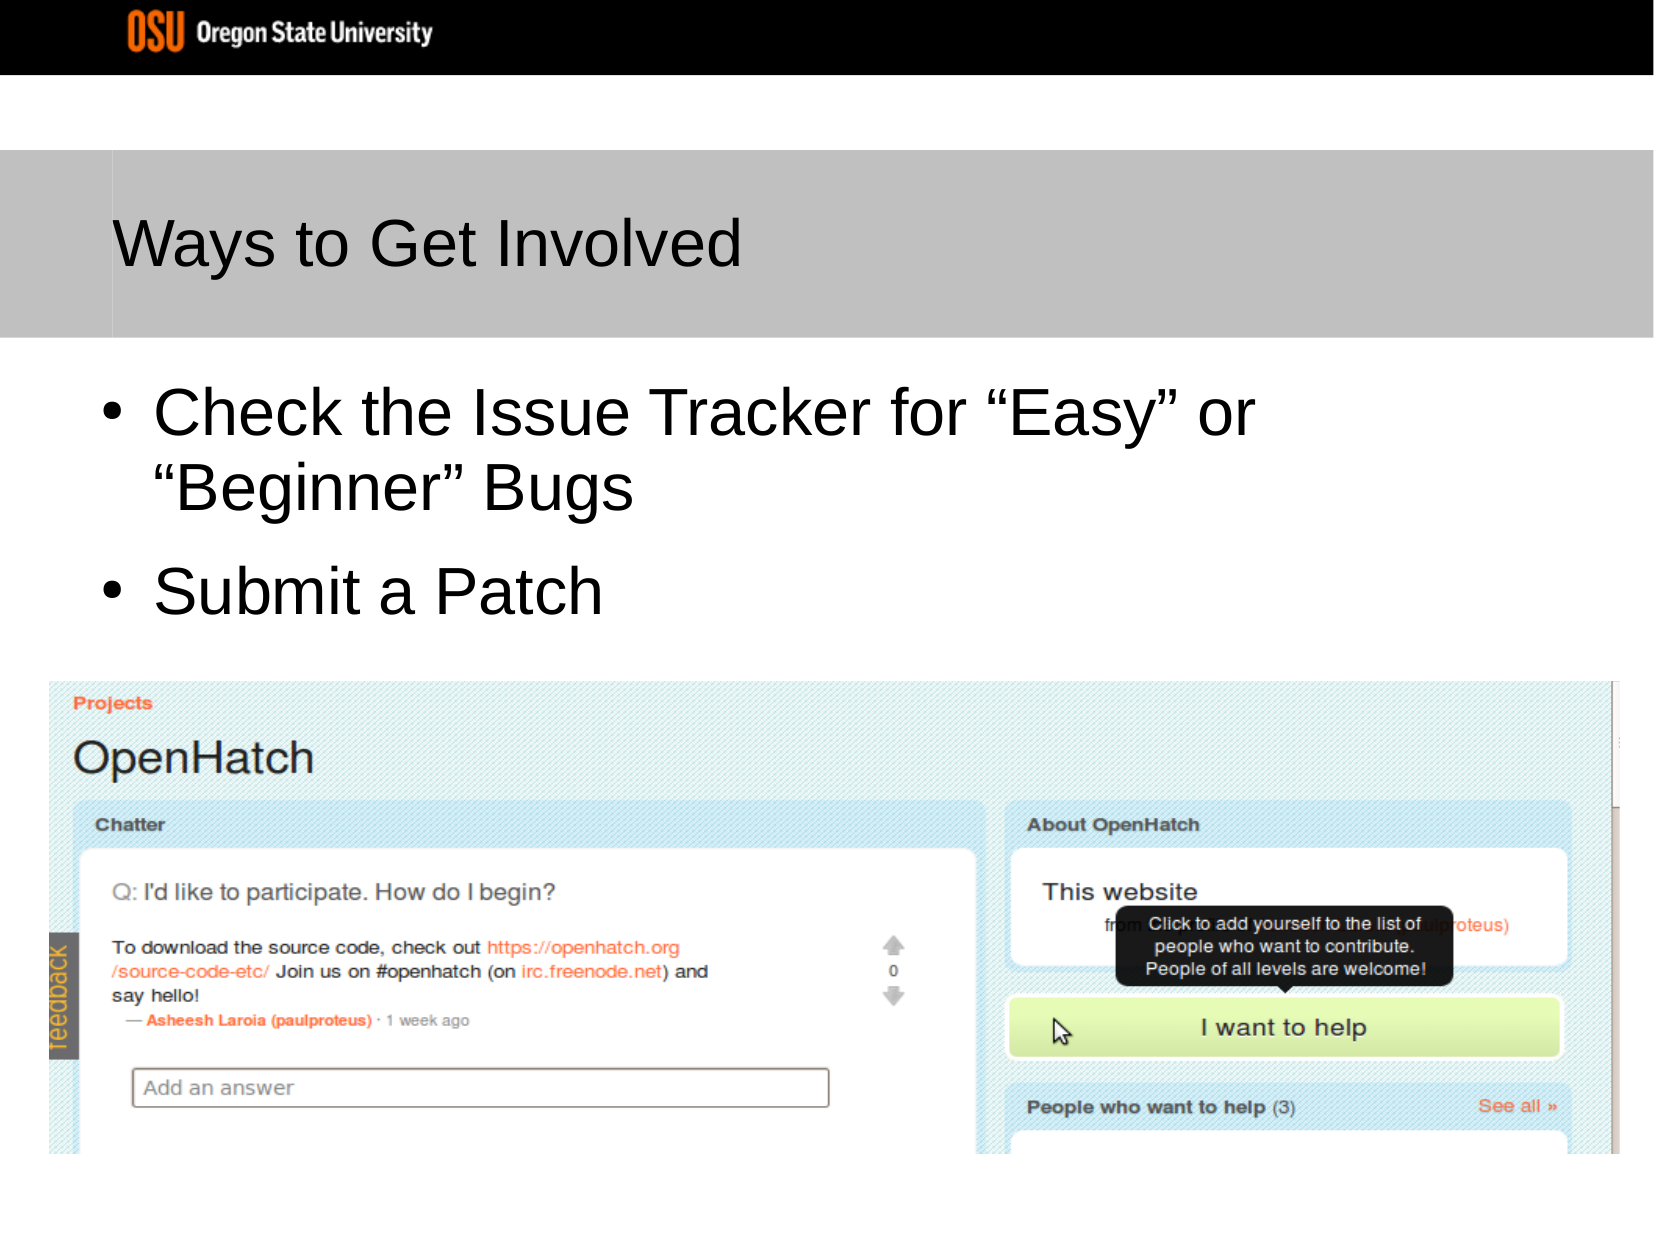

# Ways to Get Involved
Check the Issue Tracker for “Easy” or “Beginner” Bugs
Submit a Patch